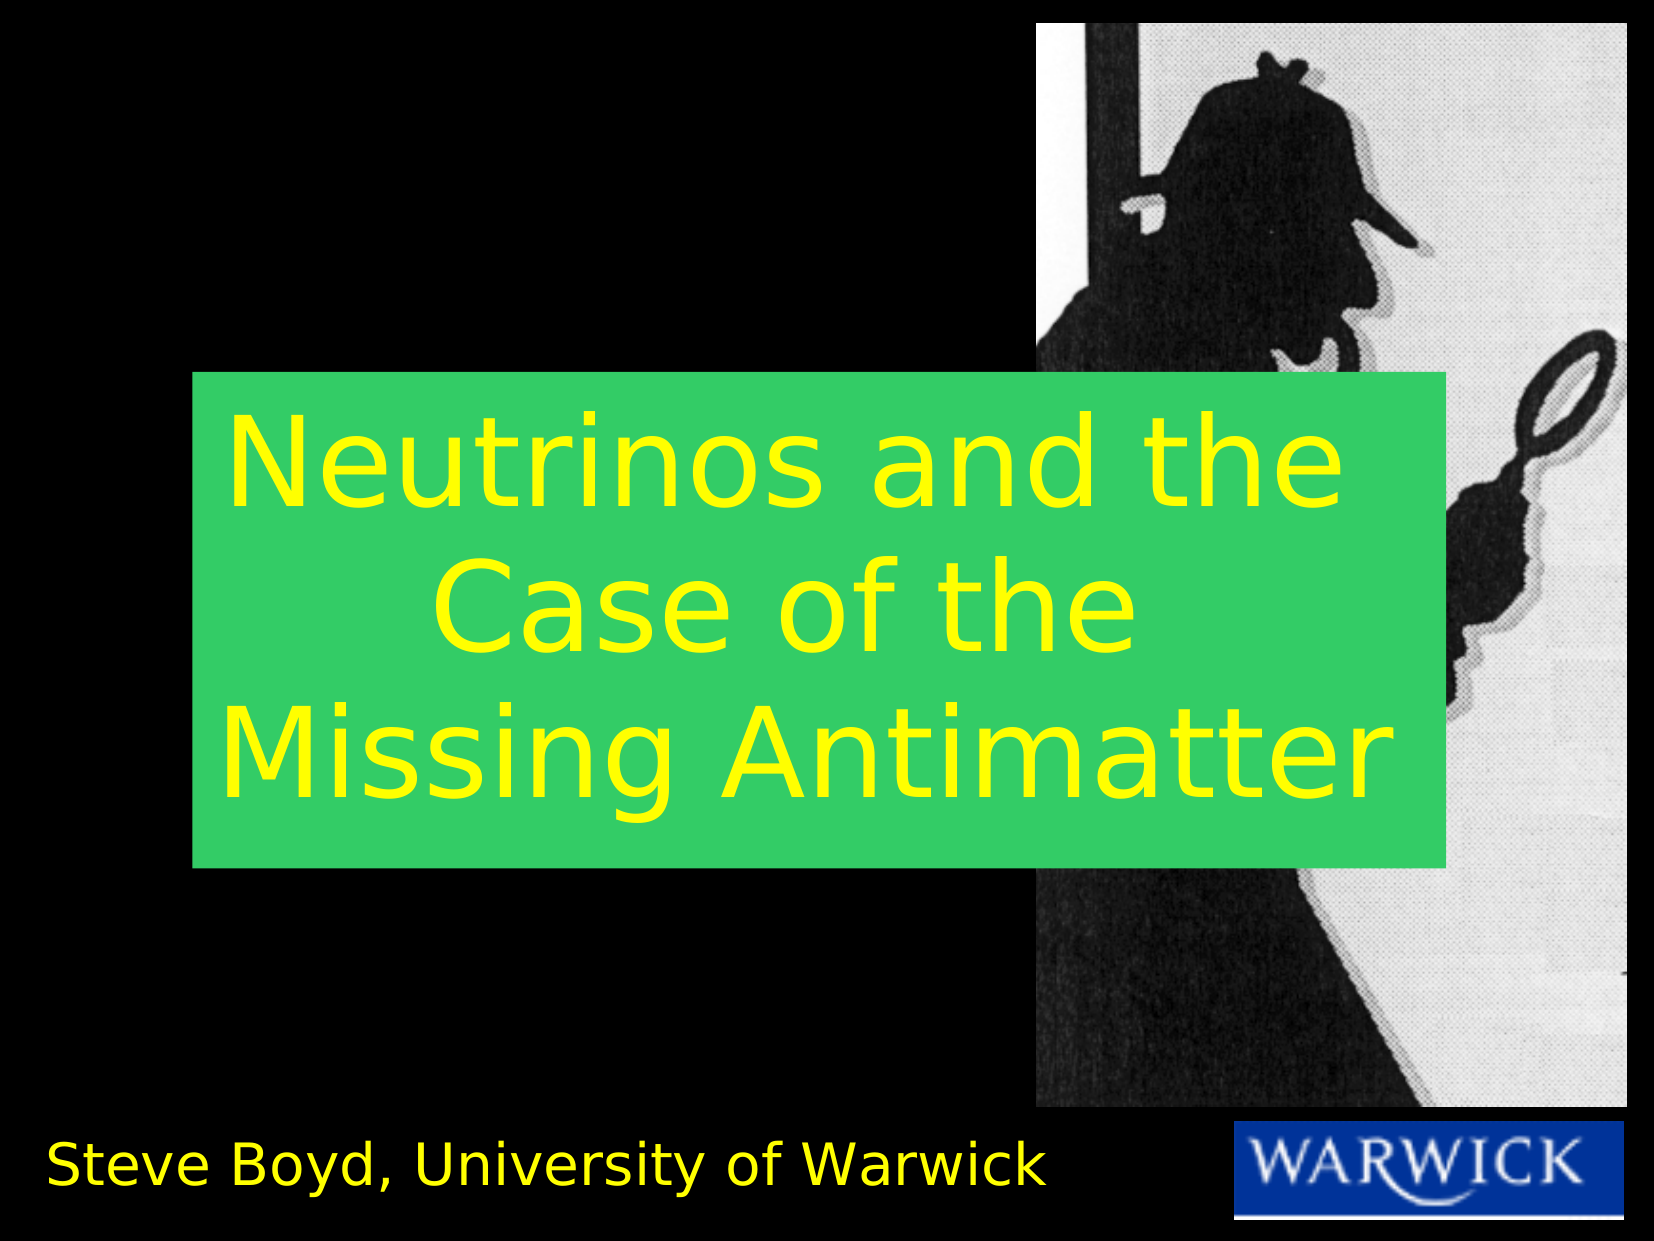

Neutrinos and the
Case of the
Missing Antimatter
Steve Boyd, University of Warwick